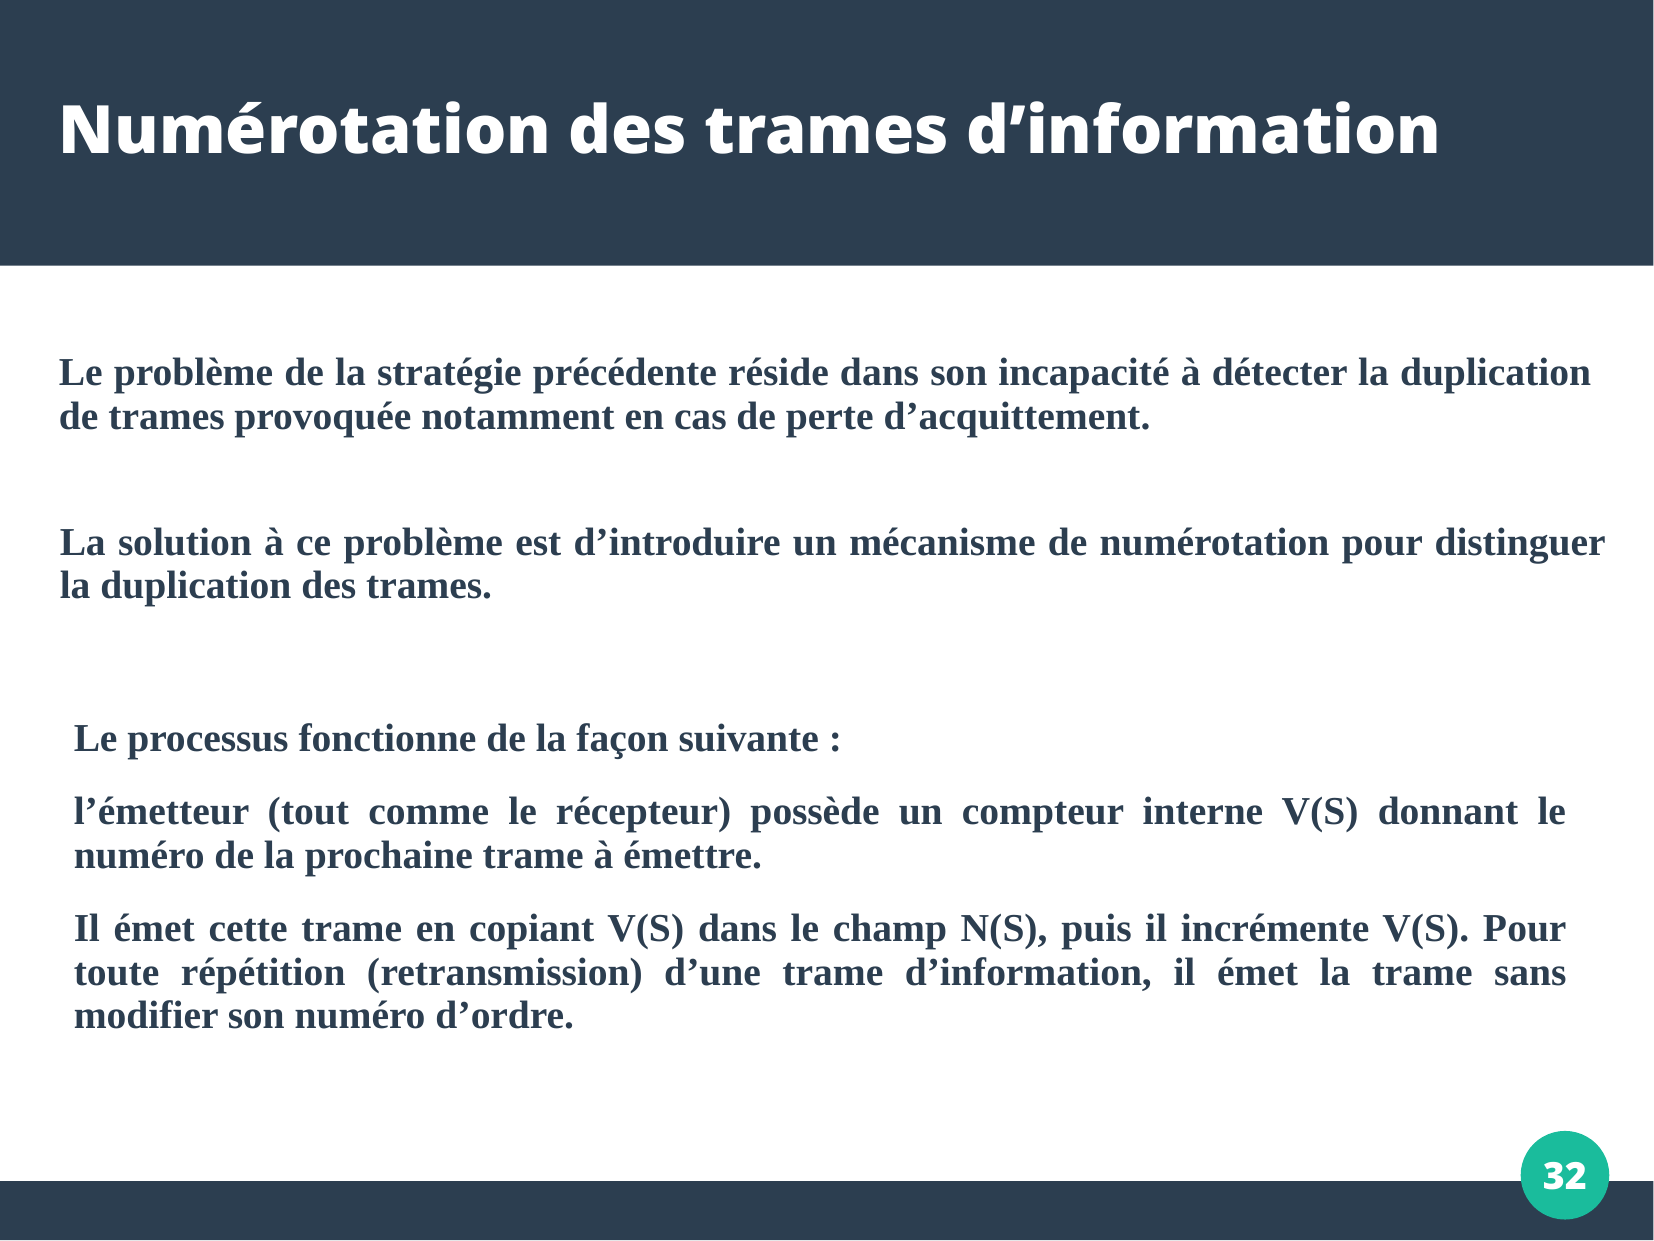

# Numérotation des trames d’information
Le problème de la stratégie précédente réside dans son incapacité à détecter la duplication de trames provoquée notamment en cas de perte d’acquittement.
La solution à ce problème est d’introduire un mécanisme de numérotation pour distinguer la duplication des trames.
Le processus fonctionne de la façon suivante :
l’émetteur (tout comme le récepteur) possède un compteur interne V(S) donnant le numéro de la prochaine trame à émettre.
Il émet cette trame en copiant V(S) dans le champ N(S), puis il incrémente V(S). Pour toute répétition (retransmission) d’une trame d’information, il émet la trame sans modifier son numéro d’ordre.
32